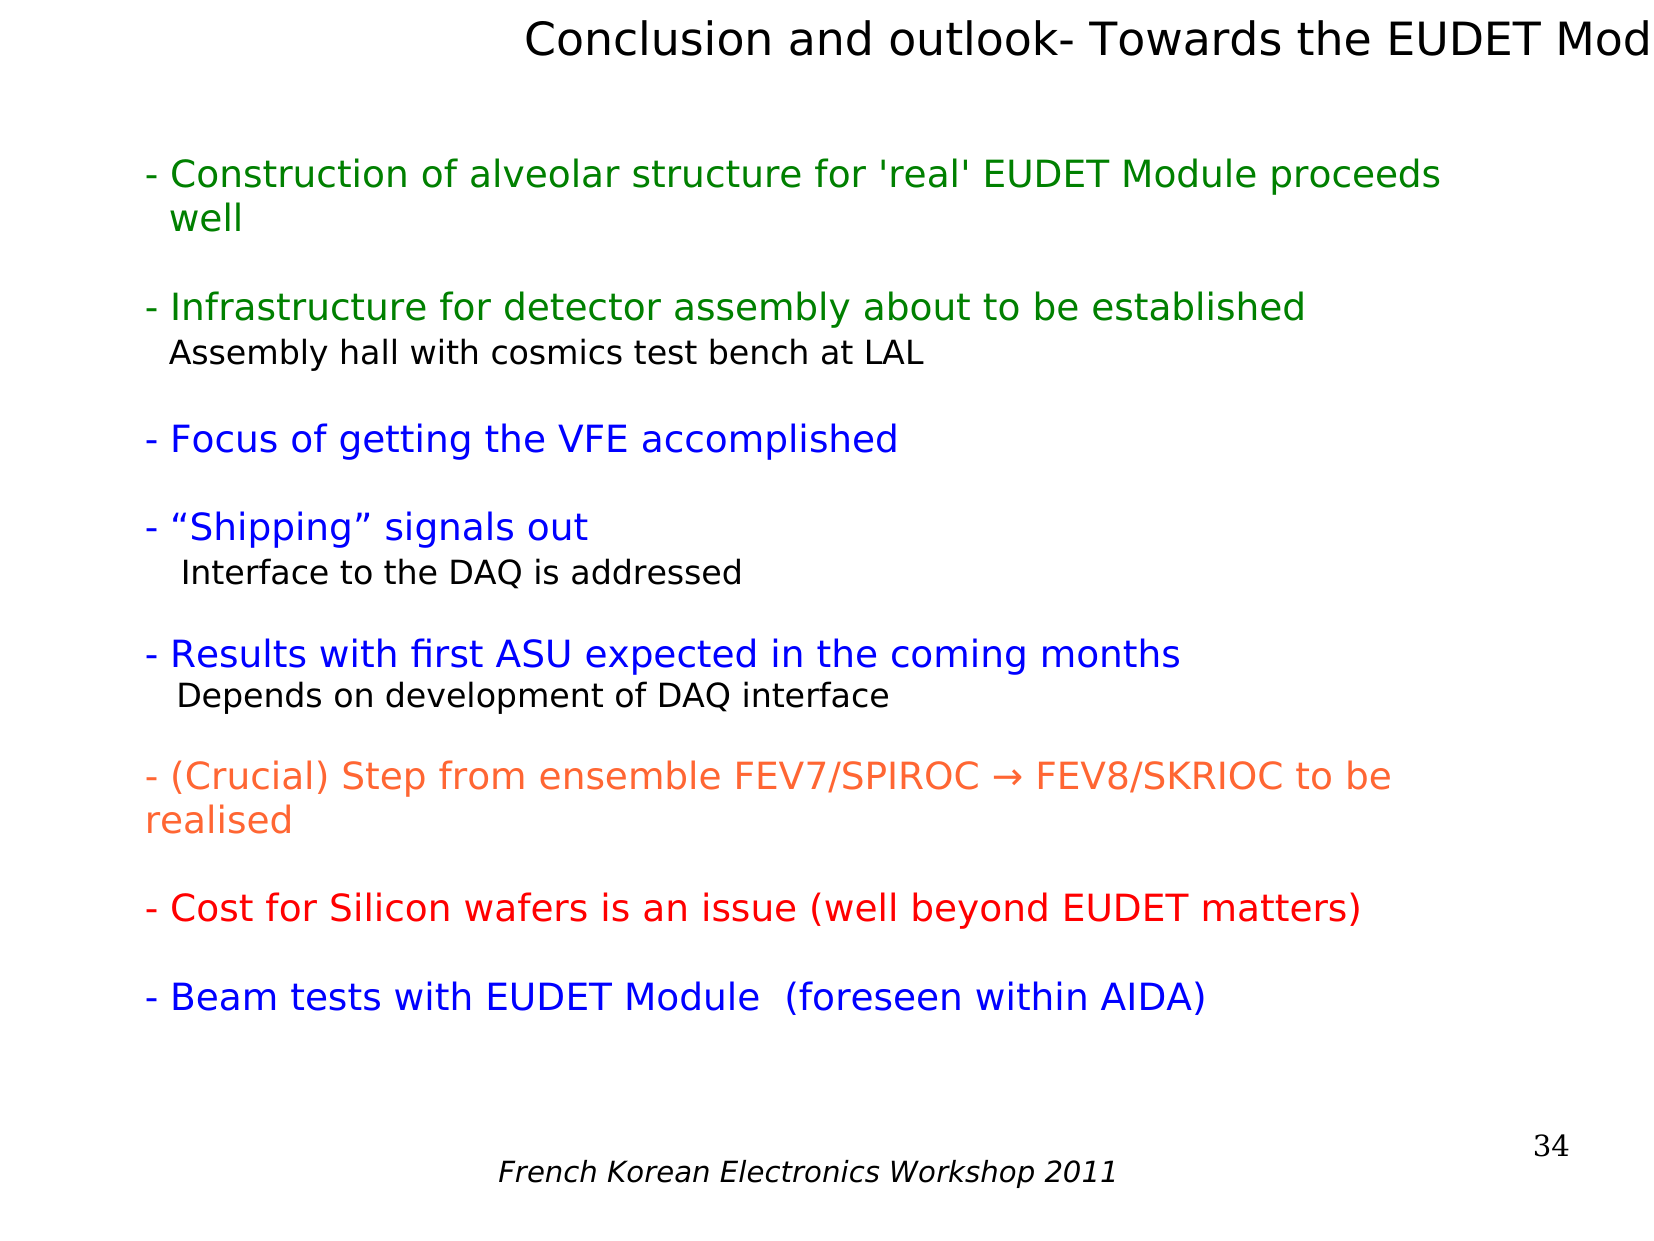

Conclusion and outlook- Towards the EUDET Module
- Construction of alveolar structure for 'real' EUDET Module proceeds
 well
- Infrastructure for detector assembly about to be established
 Assembly hall with cosmics test bench at LAL
- Focus of getting the VFE accomplished
- “Shipping” signals out
 Interface to the DAQ is addressed
- Results with first ASU expected in the coming months
 Depends on development of DAQ interface
- (Crucial) Step from ensemble FEV7/SPIROC → FEV8/SKRIOC to be realised
- Cost for Silicon wafers is an issue (well beyond EUDET matters)
- Beam tests with EUDET Module (foreseen within AIDA)
34